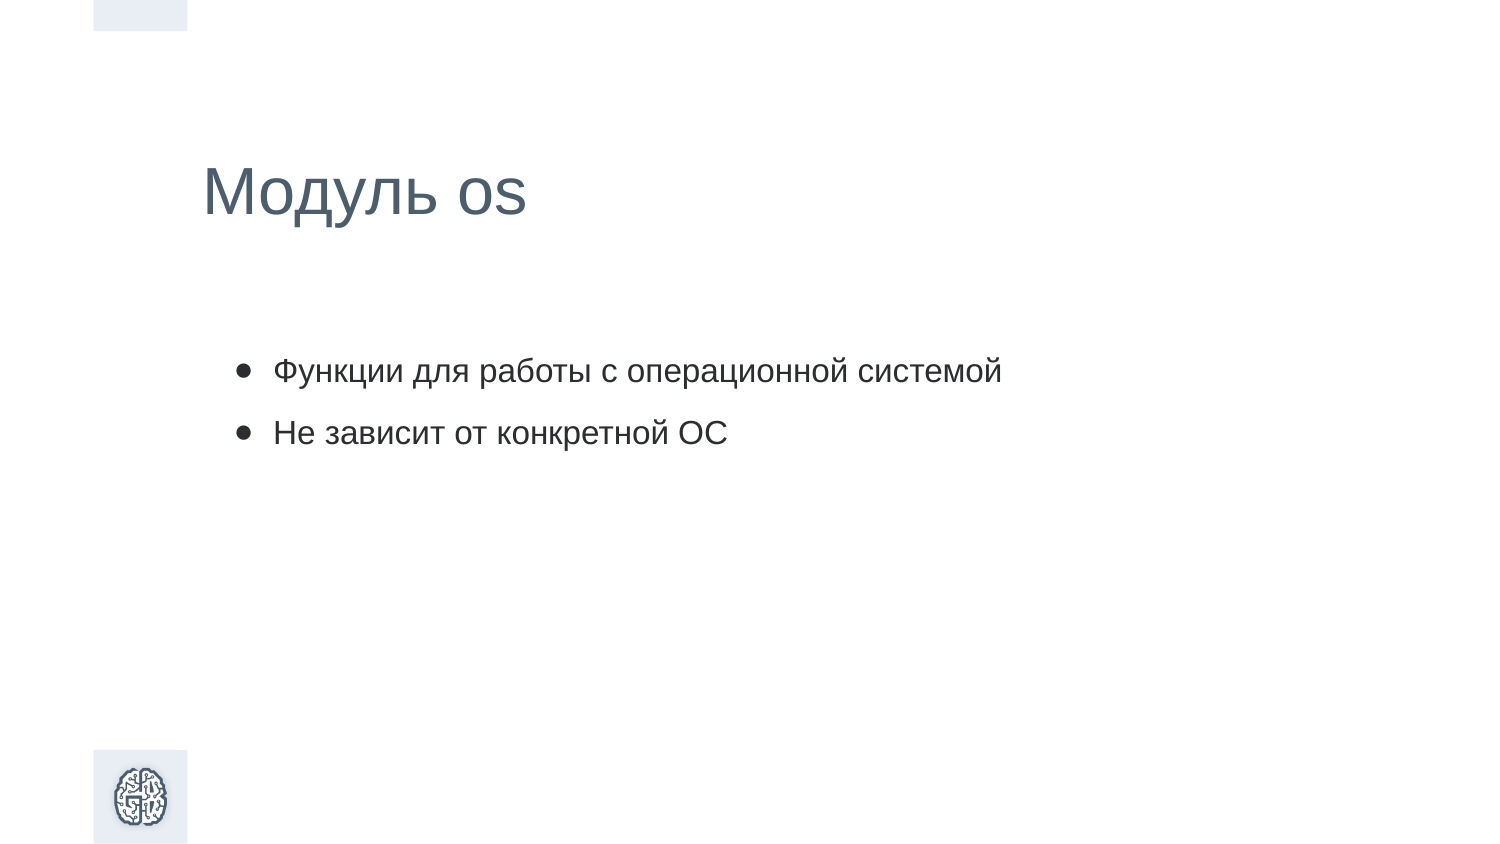

Модуль os
Функции для работы с операционной системой
Не зависит от конкретной ОС